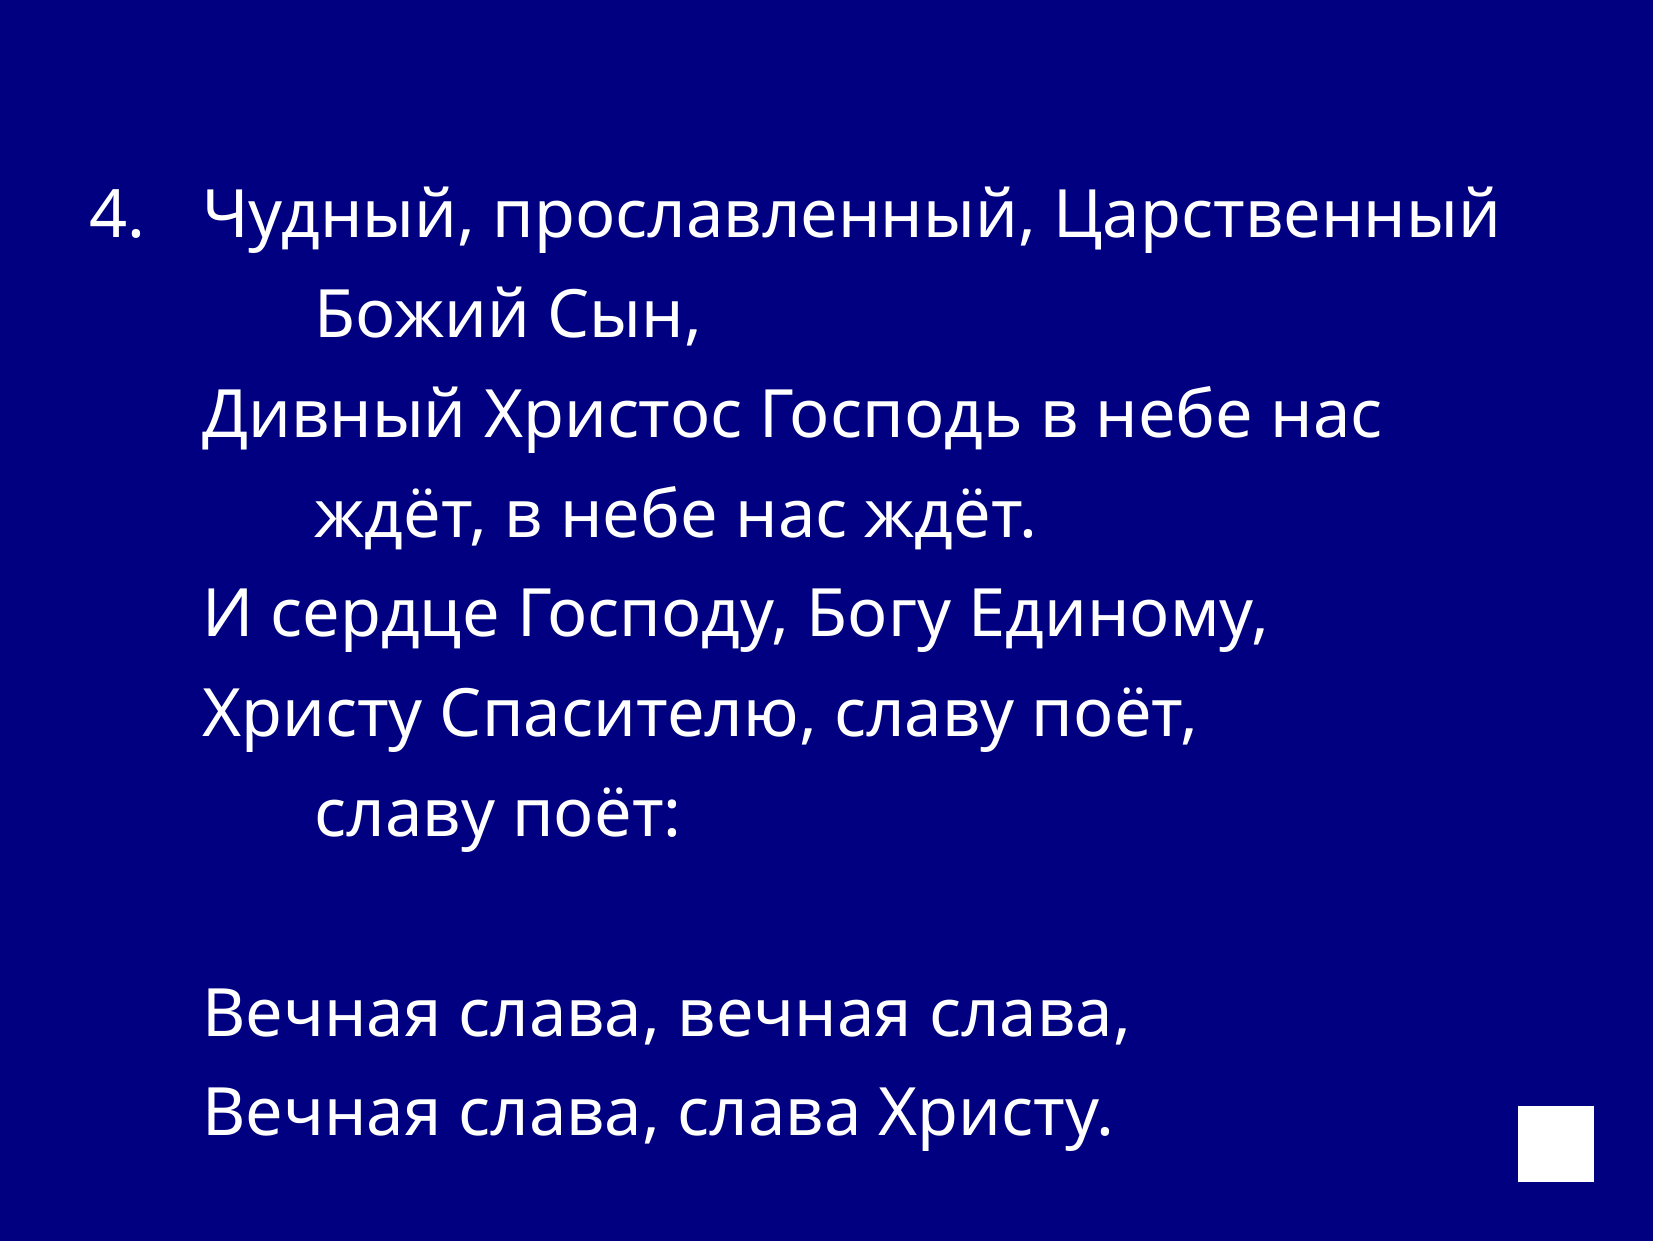

4.	Чудный, прославленный, Царственный
		Божий Сын,
	Дивный Христос Господь в небе нас
		ждёт, в небе нас ждёт.
	И сердце Господу, Богу Единому,
	Христу Спасителю, славу поёт,
		славу поёт:
	Вечная слава, вечная слава,
	Вечная слава, слава Христу.